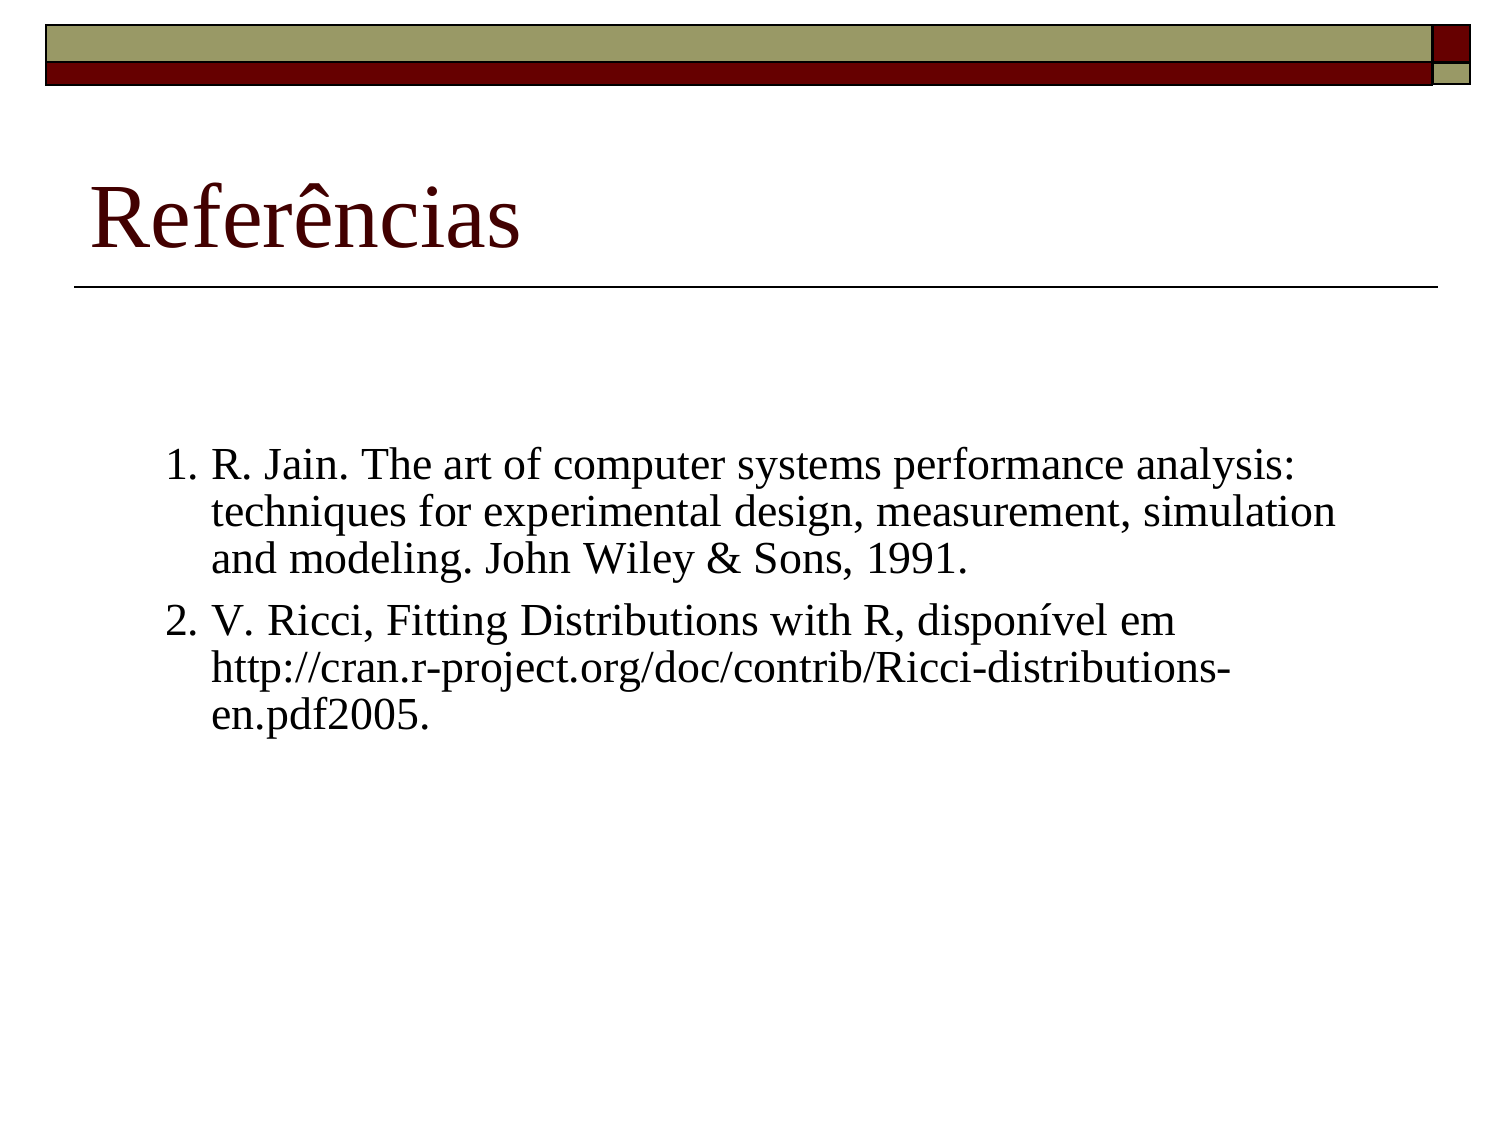

# Referências
1. R. Jain. The art of computer systems performance analysis: techniques for experimental design, measurement, simulation and modeling. John Wiley & Sons, 1991.
2. V. Ricci, Fitting Distributions with R, disponível em http://cran.r-project.org/doc/contrib/Ricci-distributions-en.pdf2005.